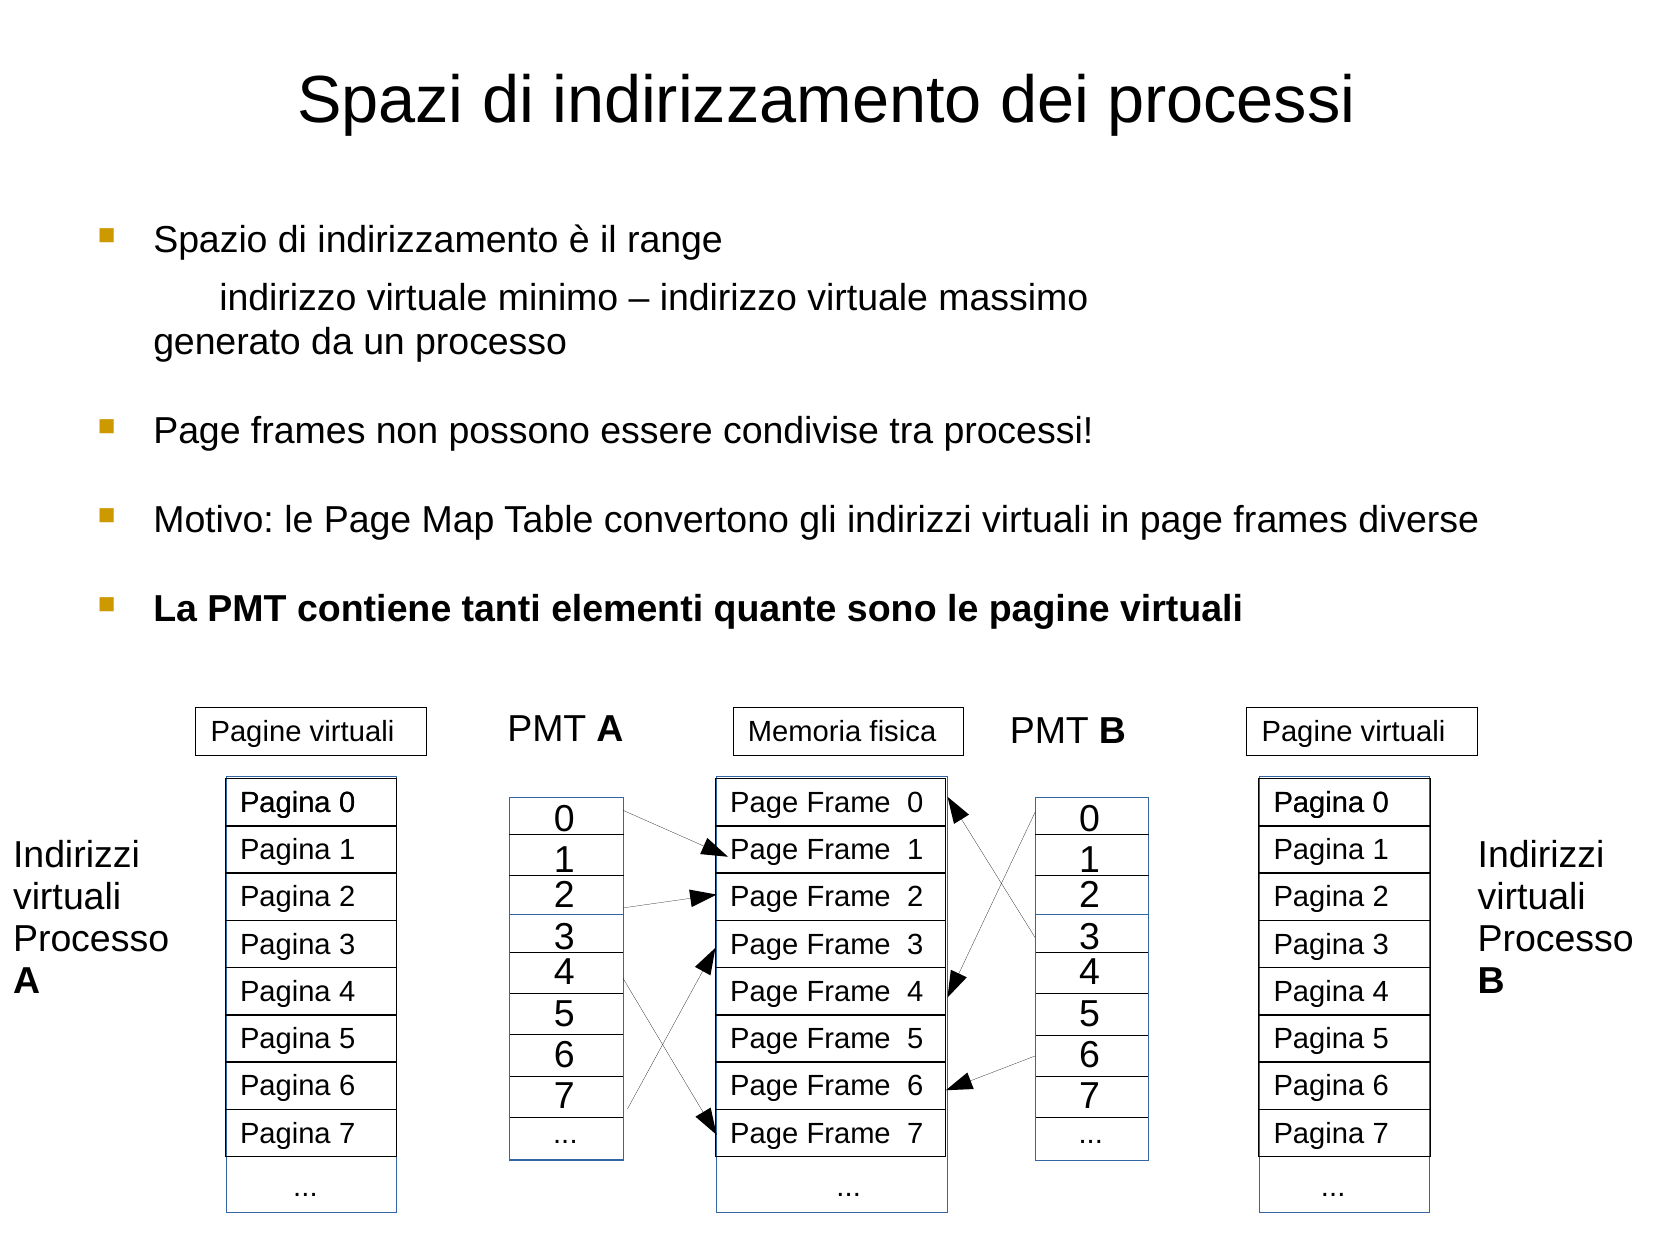

# Spazi di indirizzamento dei processi
Spazio di indirizzamento è il range
indirizzo virtuale minimo – indirizzo virtuale massimo
generato da un processo
Page frames non possono essere condivise tra processi!
Motivo: le Page Map Table convertono gli indirizzi virtuali in page frames diverse
La PMT contiene tanti elementi quante sono le pagine virtuali
PMT A
PMT B
Pagine virtuali
Memoria fisica
Pagine virtuali
Pagina 0
Pagina 0
Page Frame 0
Pagina 0
Pagina 0
0
0
Pagina 1
Page Frame 1
Pagina 1
Indirizzi
virtuali
Processo
A
Indirizzi
virtuali
Processo
B
1
1
2
2
Pagina 2
Page Frame 2
Pagina 2
3
3
Pagina 3
Page Frame 3
Pagina 3
4
4
Pagina 4
Page Frame 4
Pagina 4
5
5
Pagina 5
Page Frame 5
Pagina 5
6
6
Pagina 6
Page Frame 6
Pagina 6
7
7
Pagina 7
...
Page Frame 7
Pagina 7
...
...
...
...